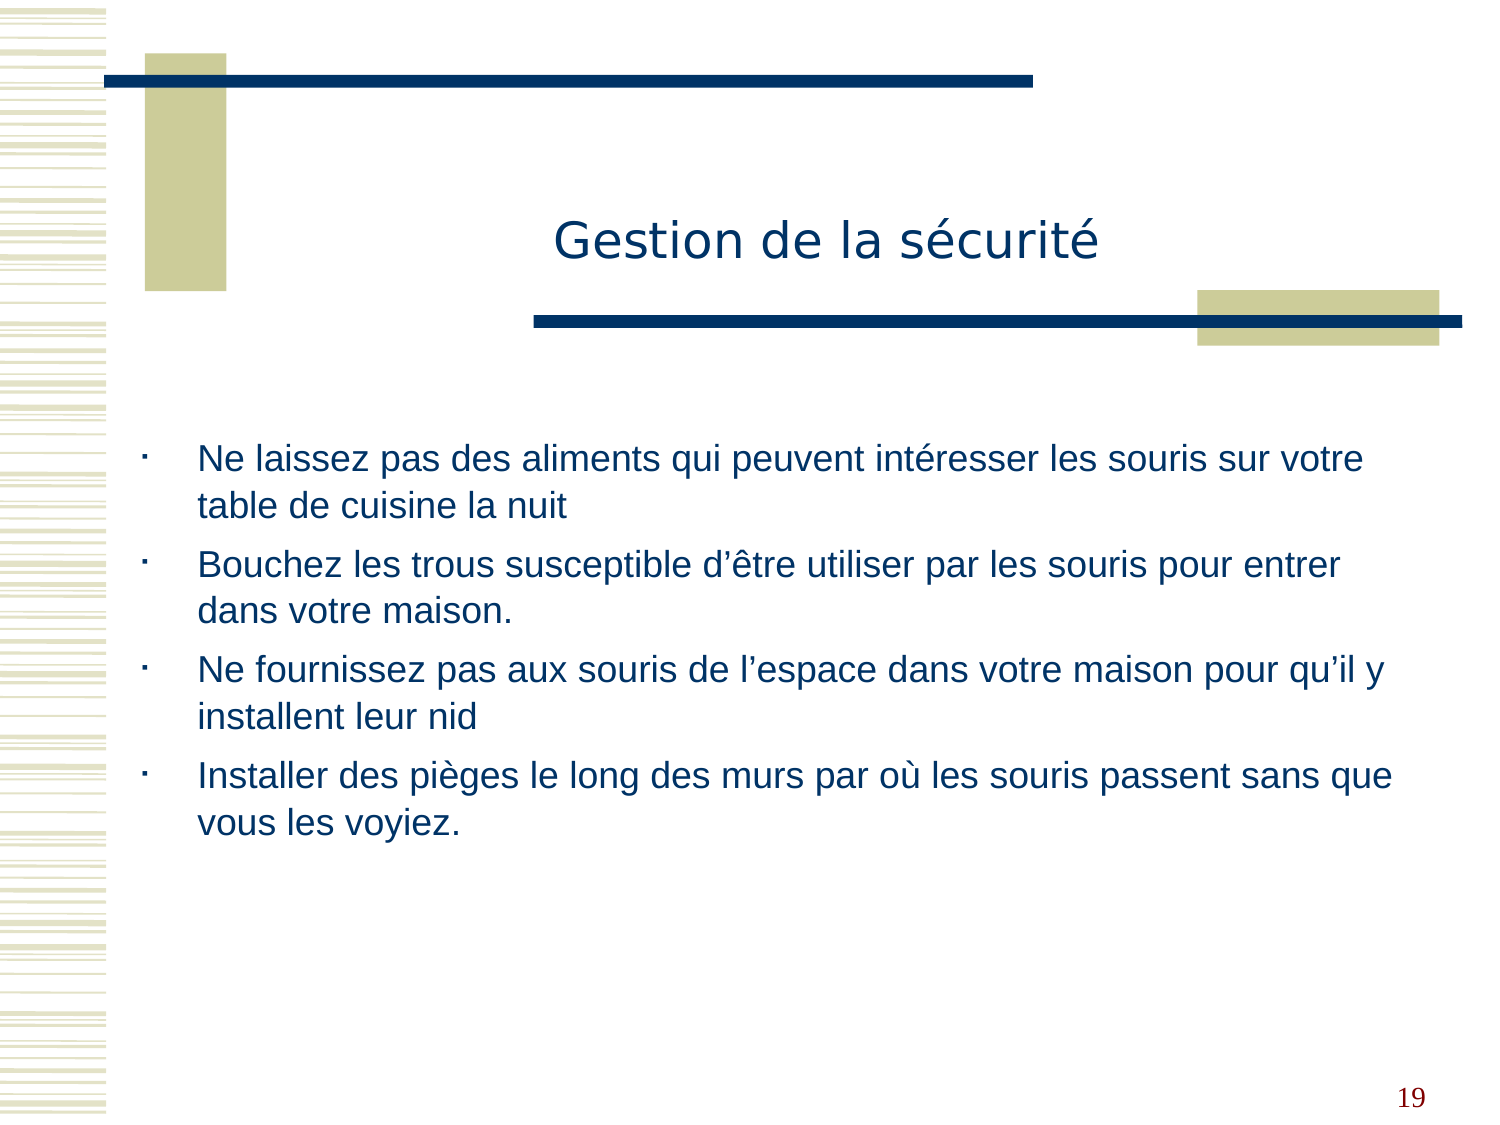

# Gestion de la sécurité
Ne laissez pas des aliments qui peuvent intéresser les souris sur votre table de cuisine la nuit
Bouchez les trous susceptible d’être utiliser par les souris pour entrer dans votre maison.
Ne fournissez pas aux souris de l’espace dans votre maison pour qu’il y installent leur nid
Installer des pièges le long des murs par où les souris passent sans que vous les voyiez.